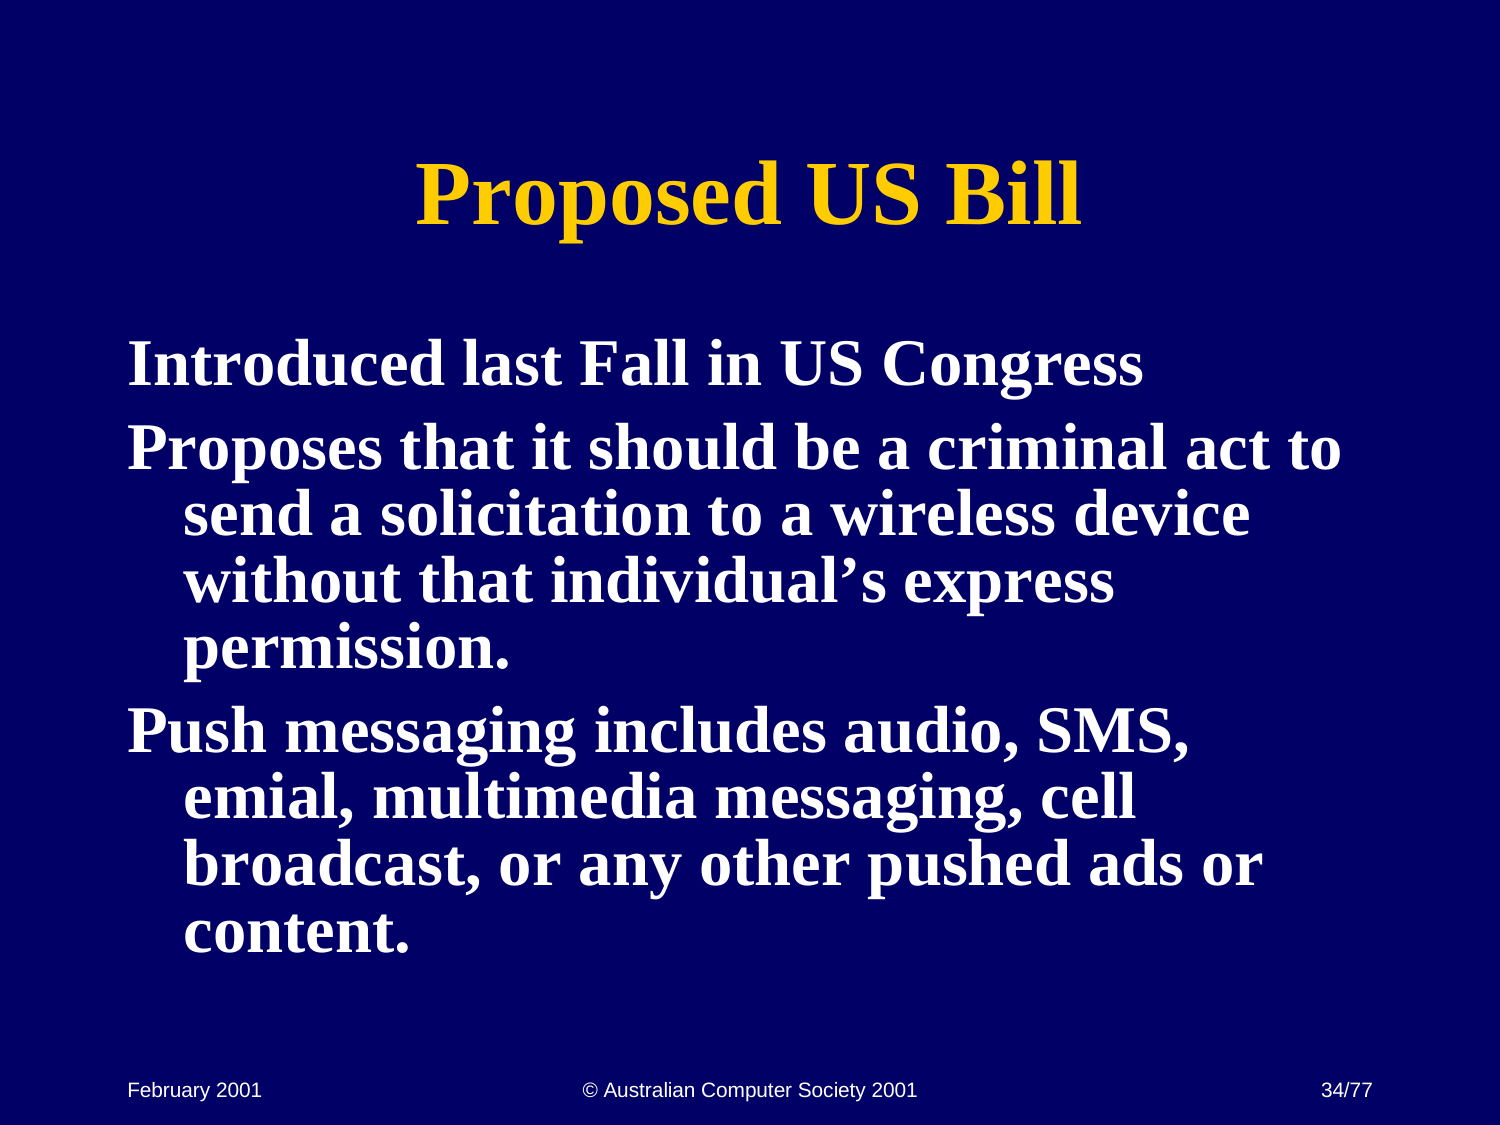

# Proposed US Bill
Introduced last Fall in US Congress
Proposes that it should be a criminal act to send a solicitation to a wireless device without that individual’s express permission.
Push messaging includes audio, SMS, emial, multimedia messaging, cell broadcast, or any other pushed ads or content.
February 2001
© Australian Computer Society 2001
34